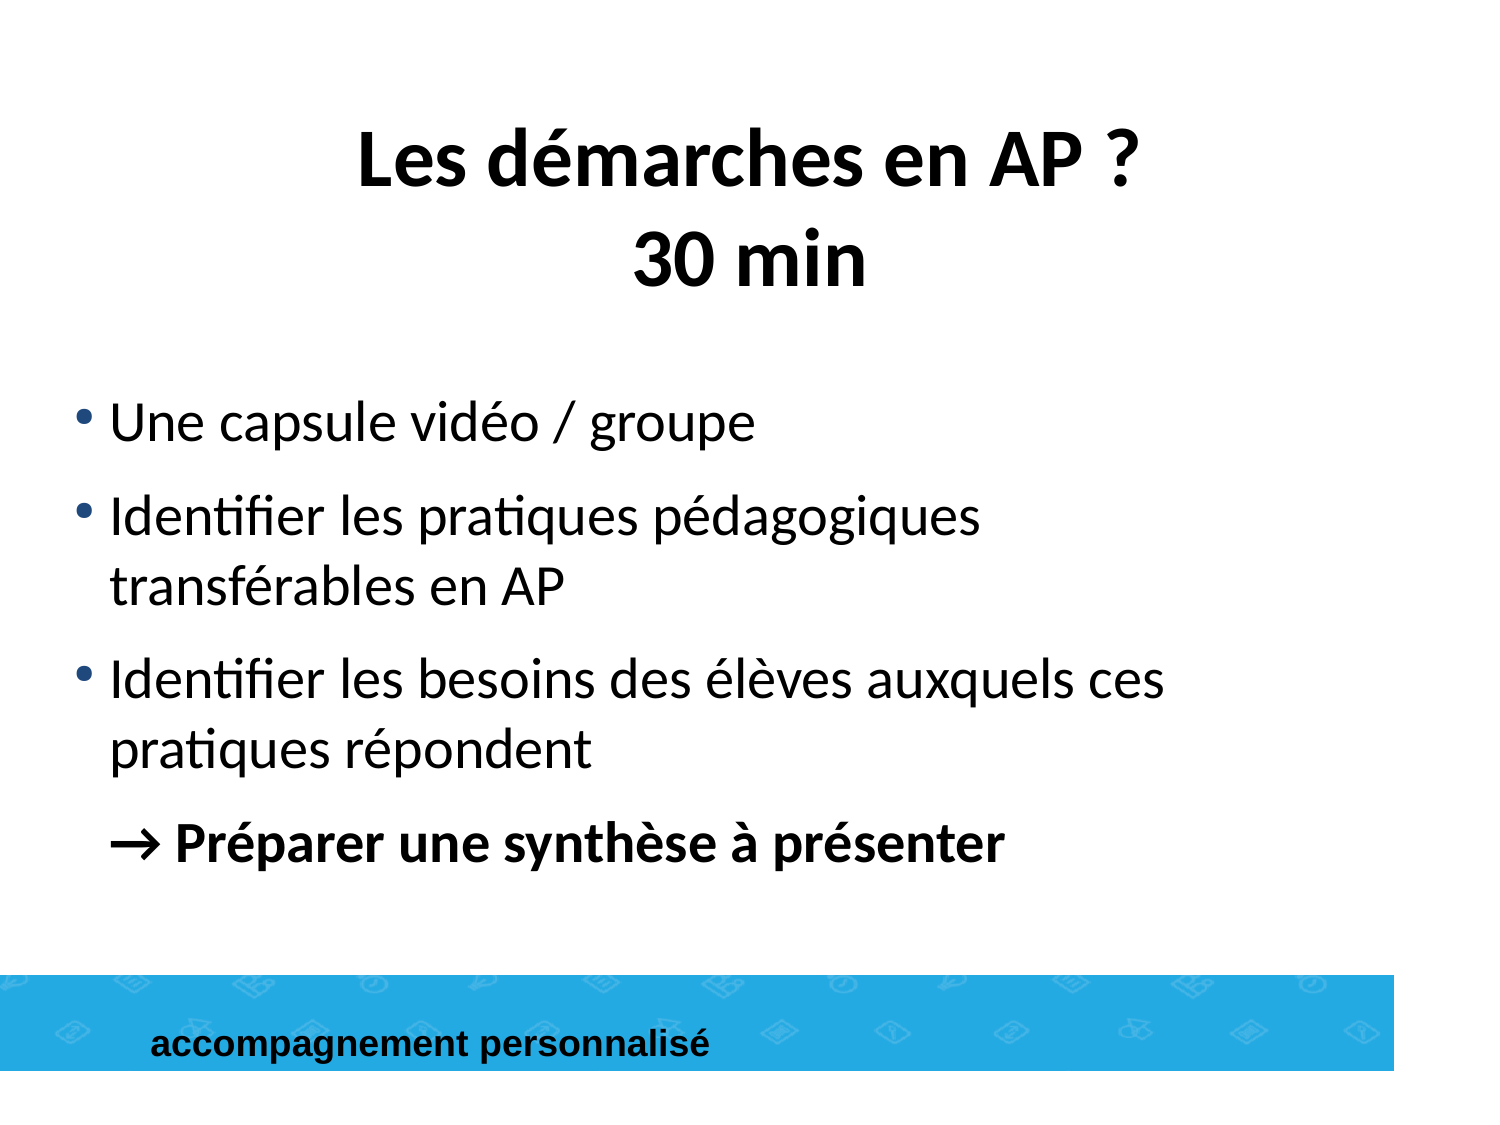

# Les démarches en AP ? 30 min
Une capsule vidéo / groupe
Identifier les pratiques pédagogiques transférables en AP
Identifier les besoins des élèves auxquels ces pratiques répondent
→ Préparer une synthèse à présenter
accompagnement personnalisé